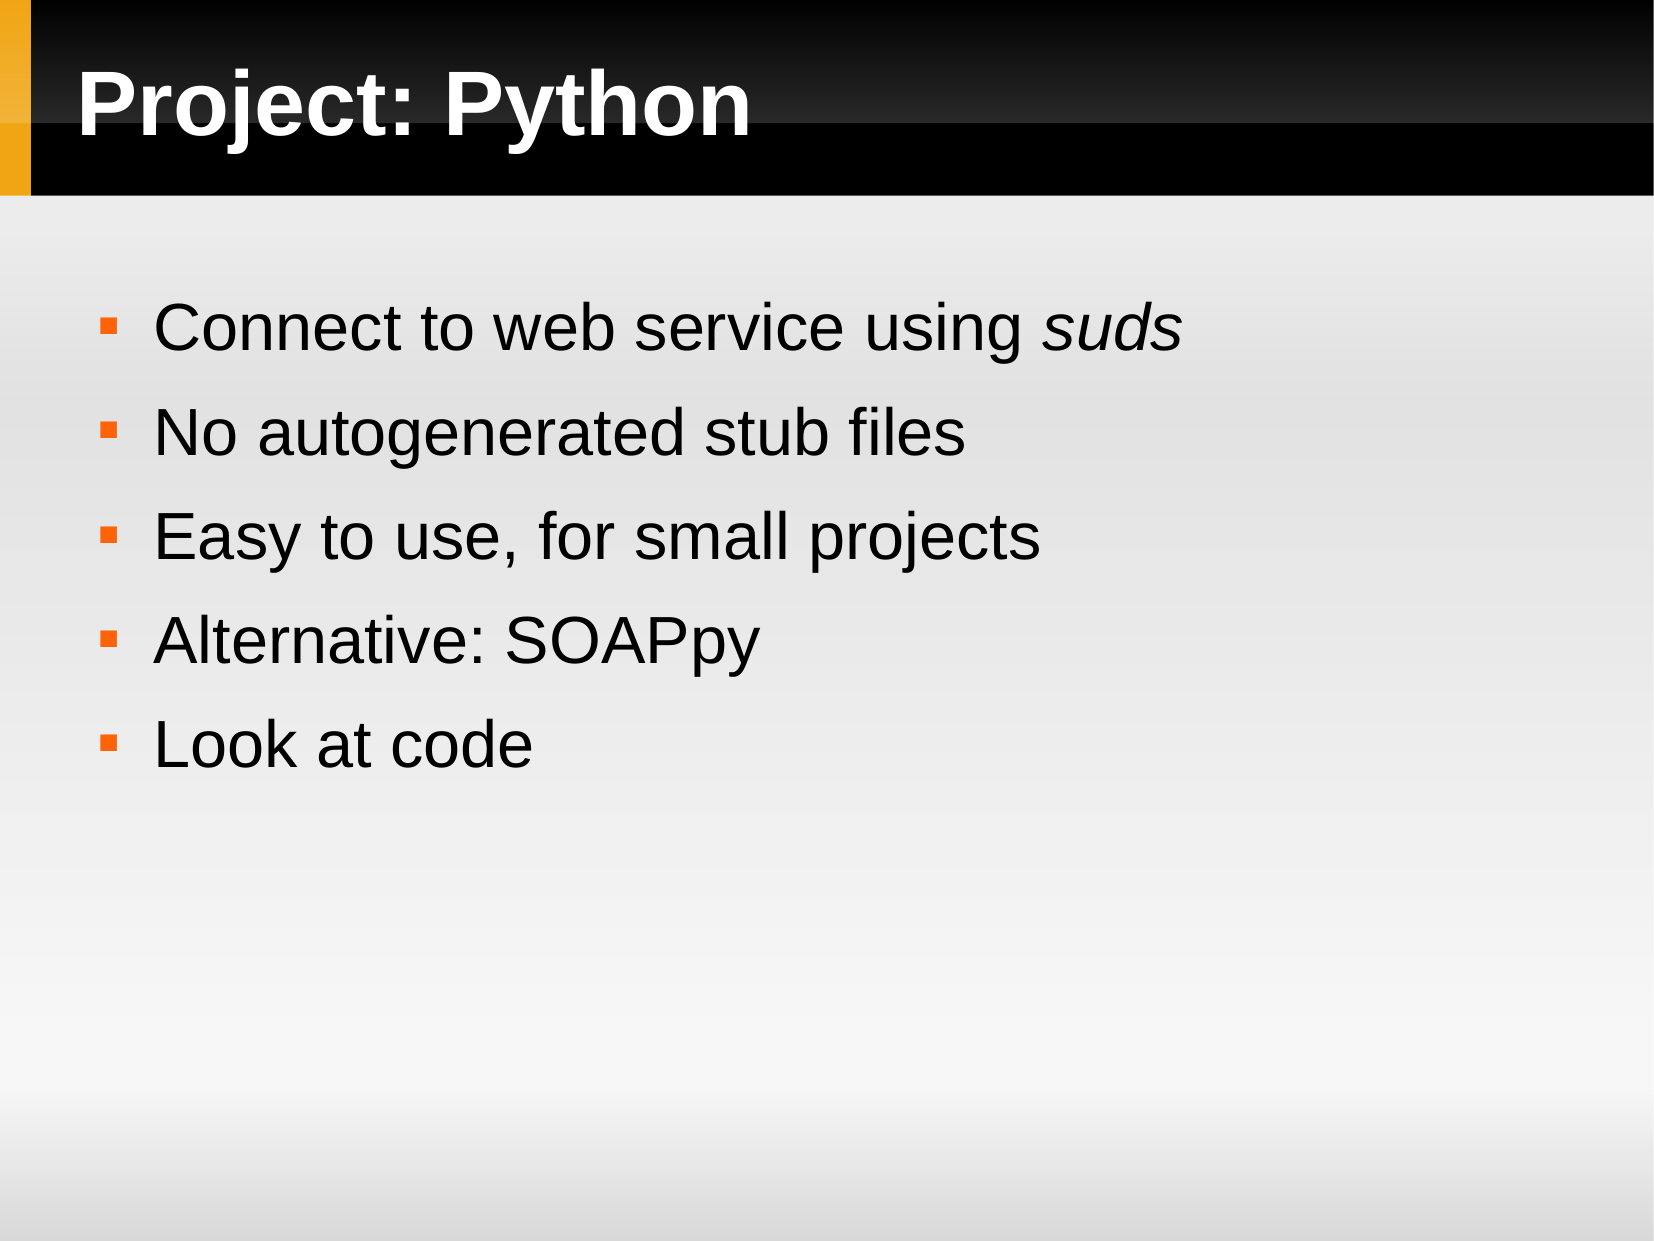

# Project: Python
Connect to web service using suds
No autogenerated stub files
Easy to use, for small projects
Alternative: SOAPpy
Look at code